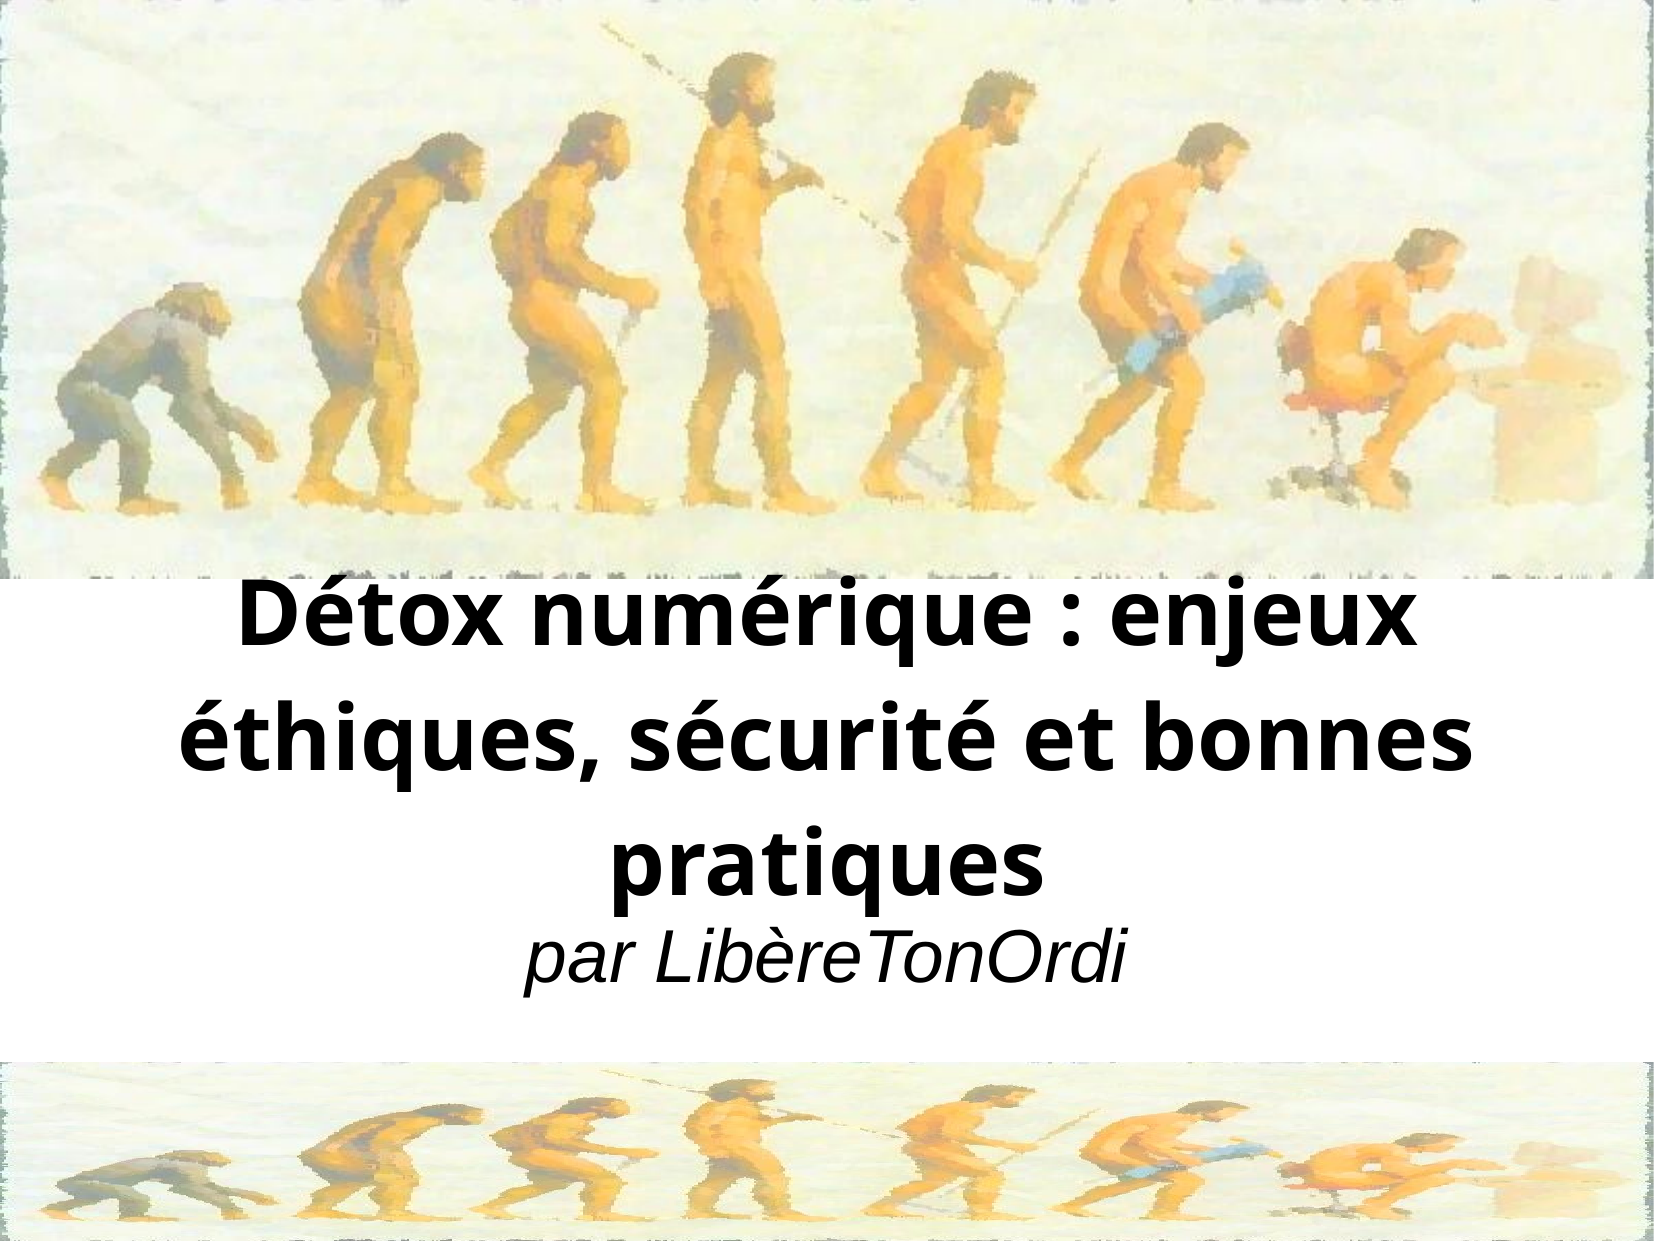

# Détox numérique : enjeux éthiques, sécurité et bonnes pratiques
par LibèreTonOrdi